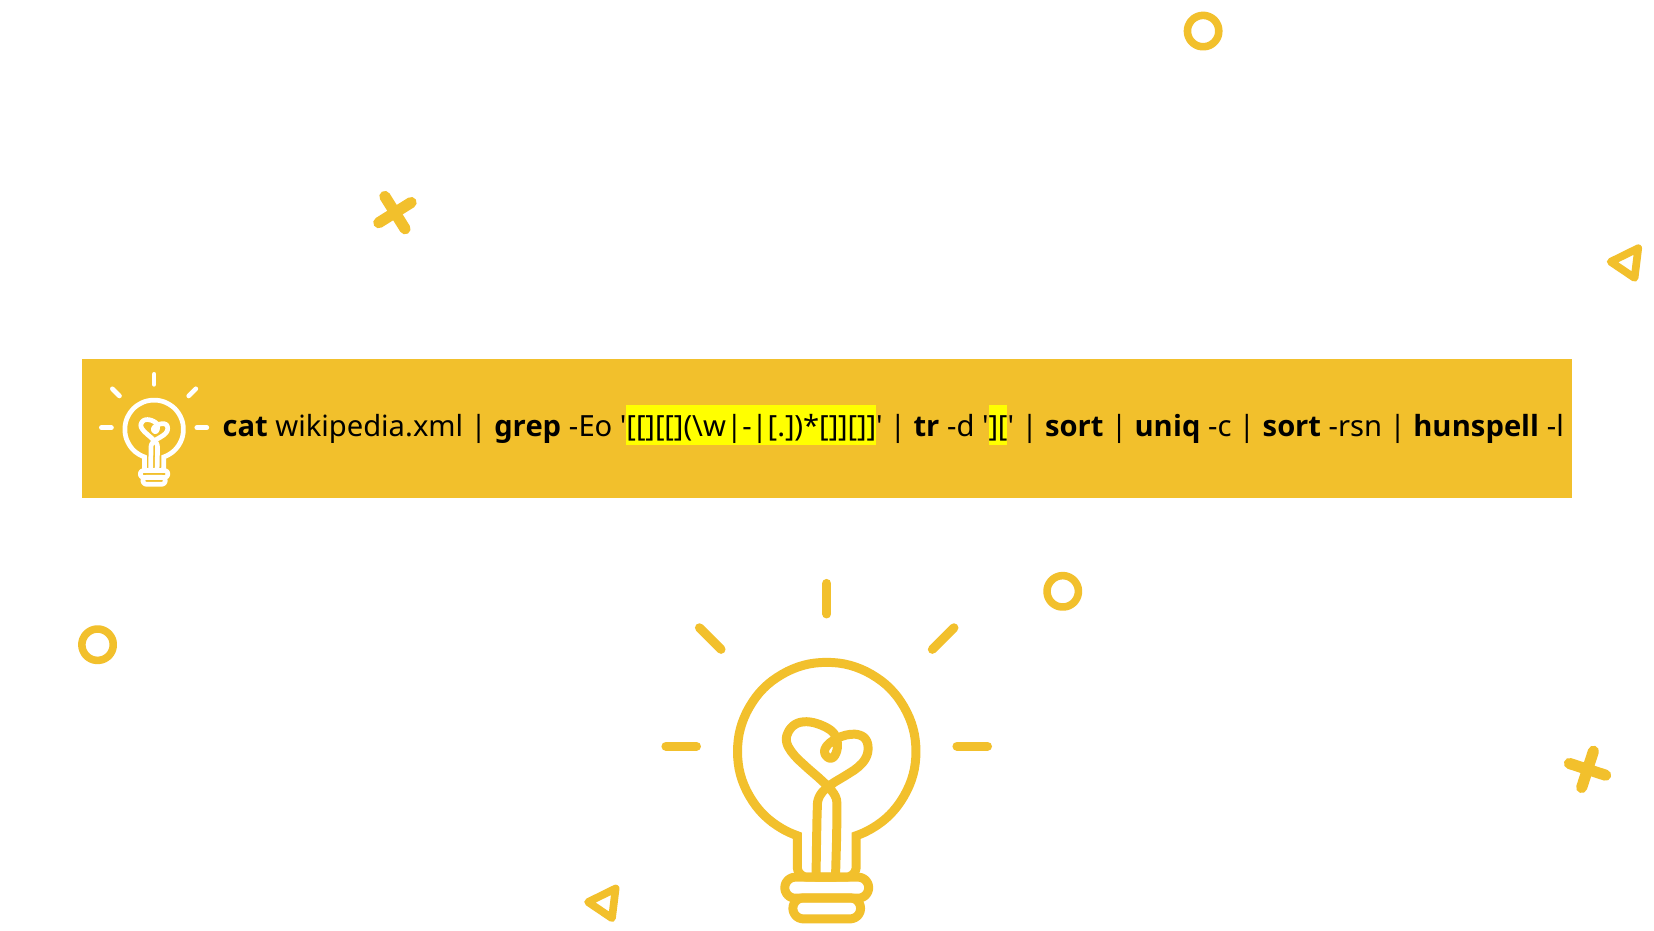

cat wikipedia.xml | grep -Eo '[[][[](\w|-|[.])*[]][]]' | tr -d '][' | sort | uniq -c | sort -rsn | hunspell -l